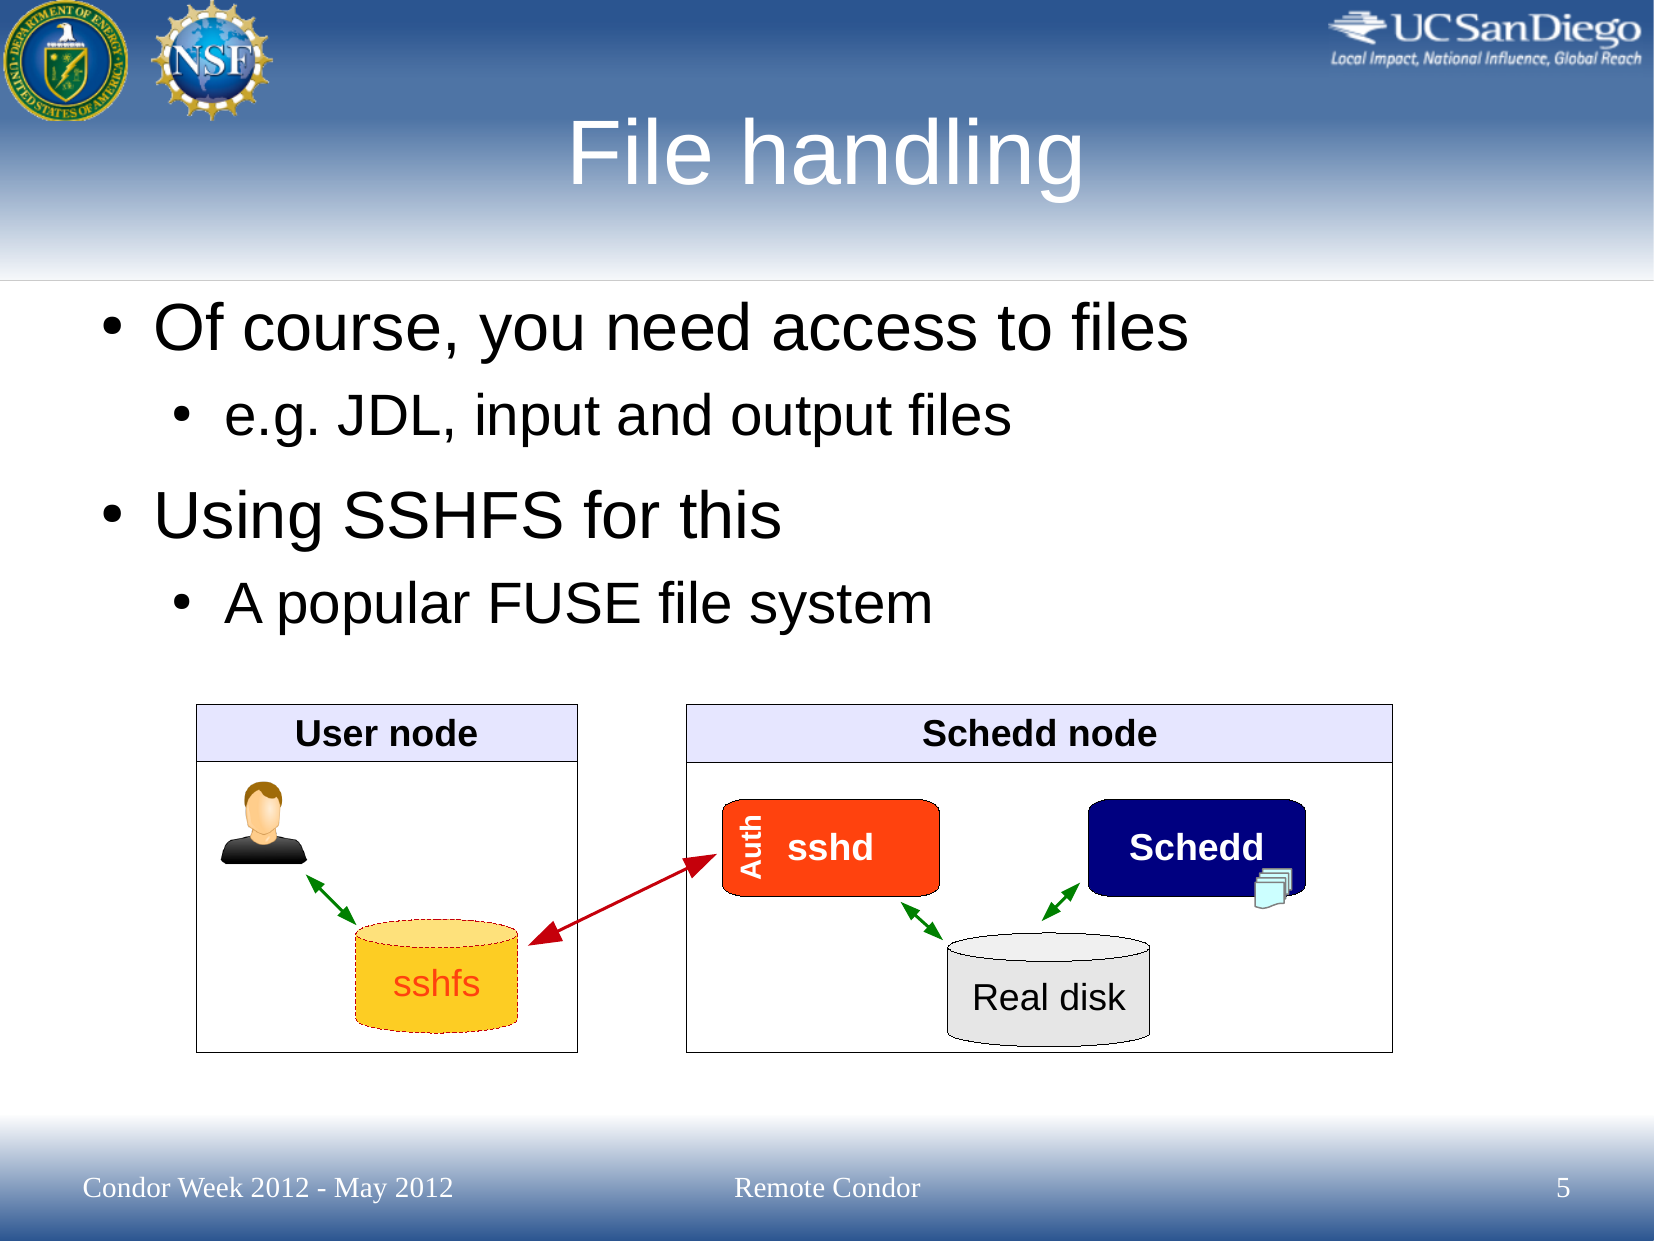

# File handling
Of course, you need access to files
e.g. JDL, input and output files
Using SSHFS for this
A popular FUSE file system
User node
Schedd node
Schedd
sshd
Auth
sshfs
Real disk
Condor Week 2012 - May 2012
Remote Condor
5